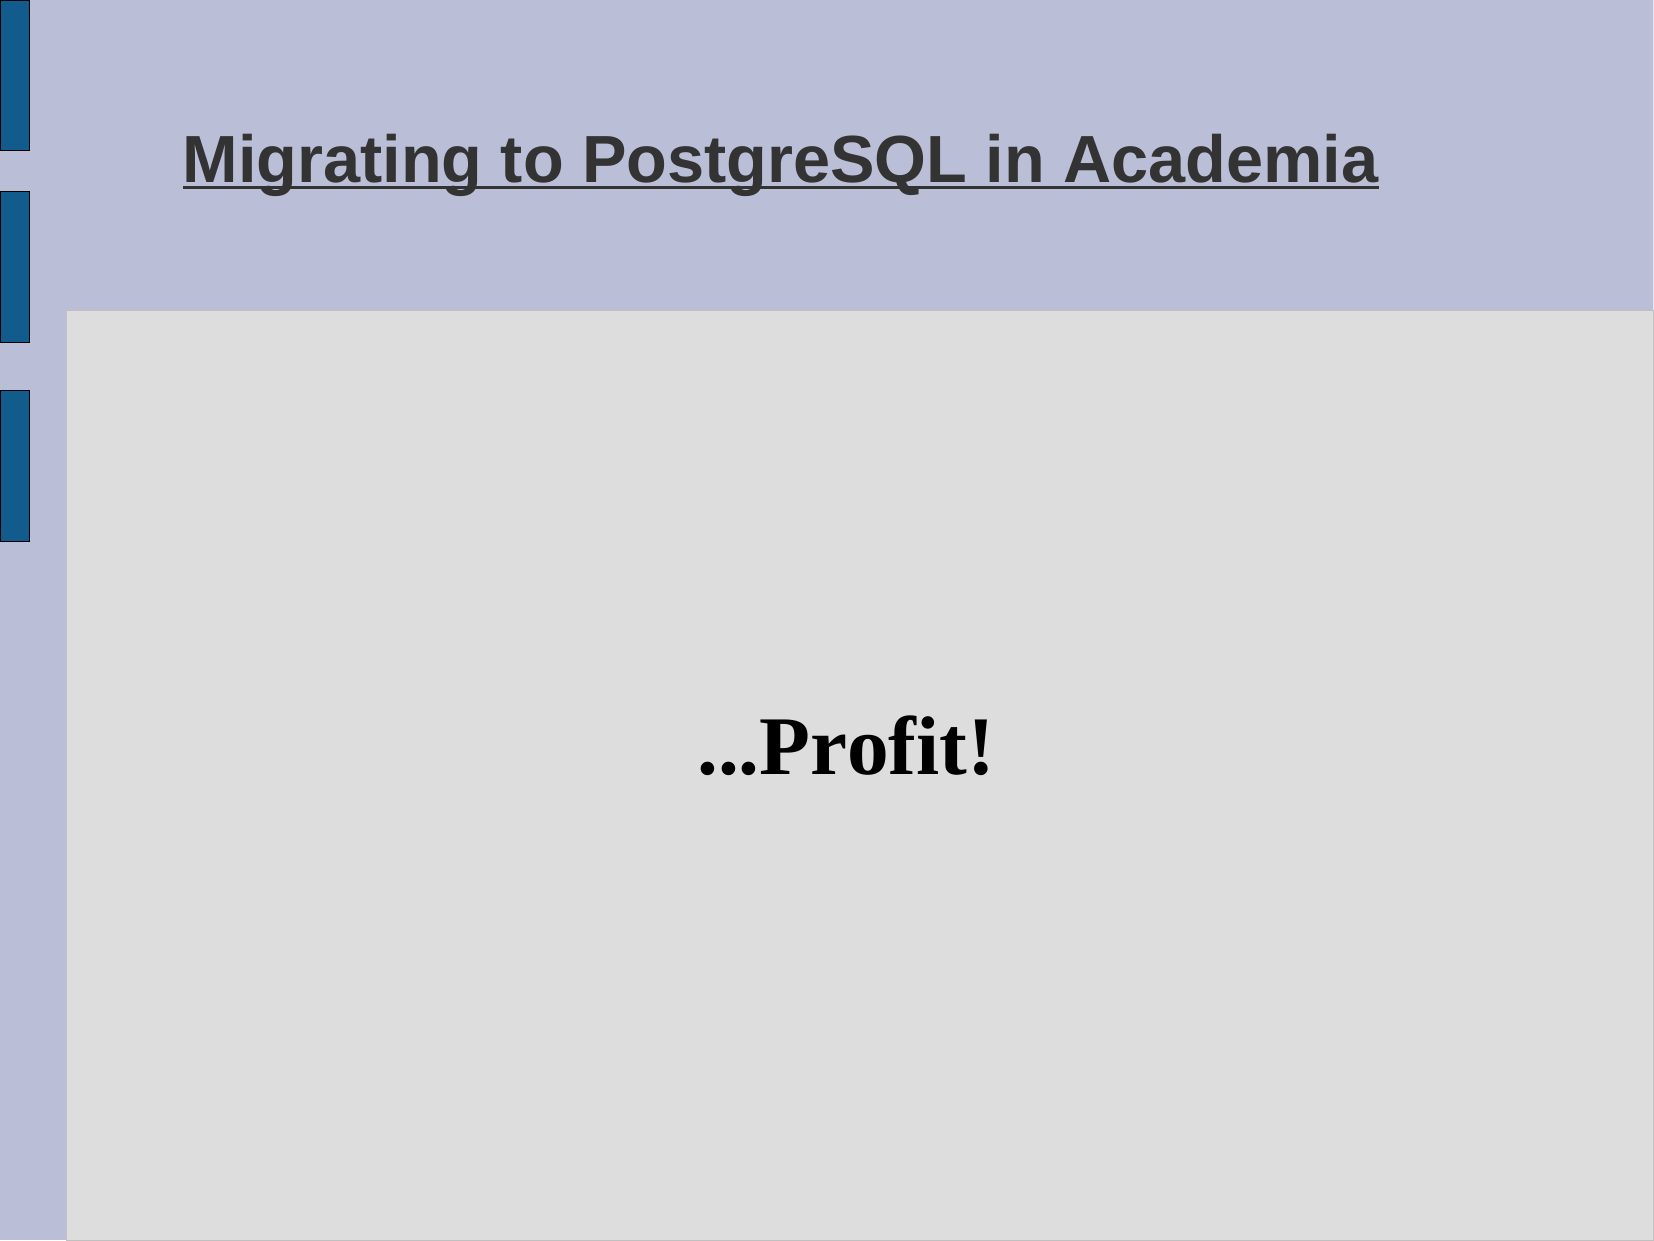

# Migrating to PostgreSQL in Academia
...Profit!